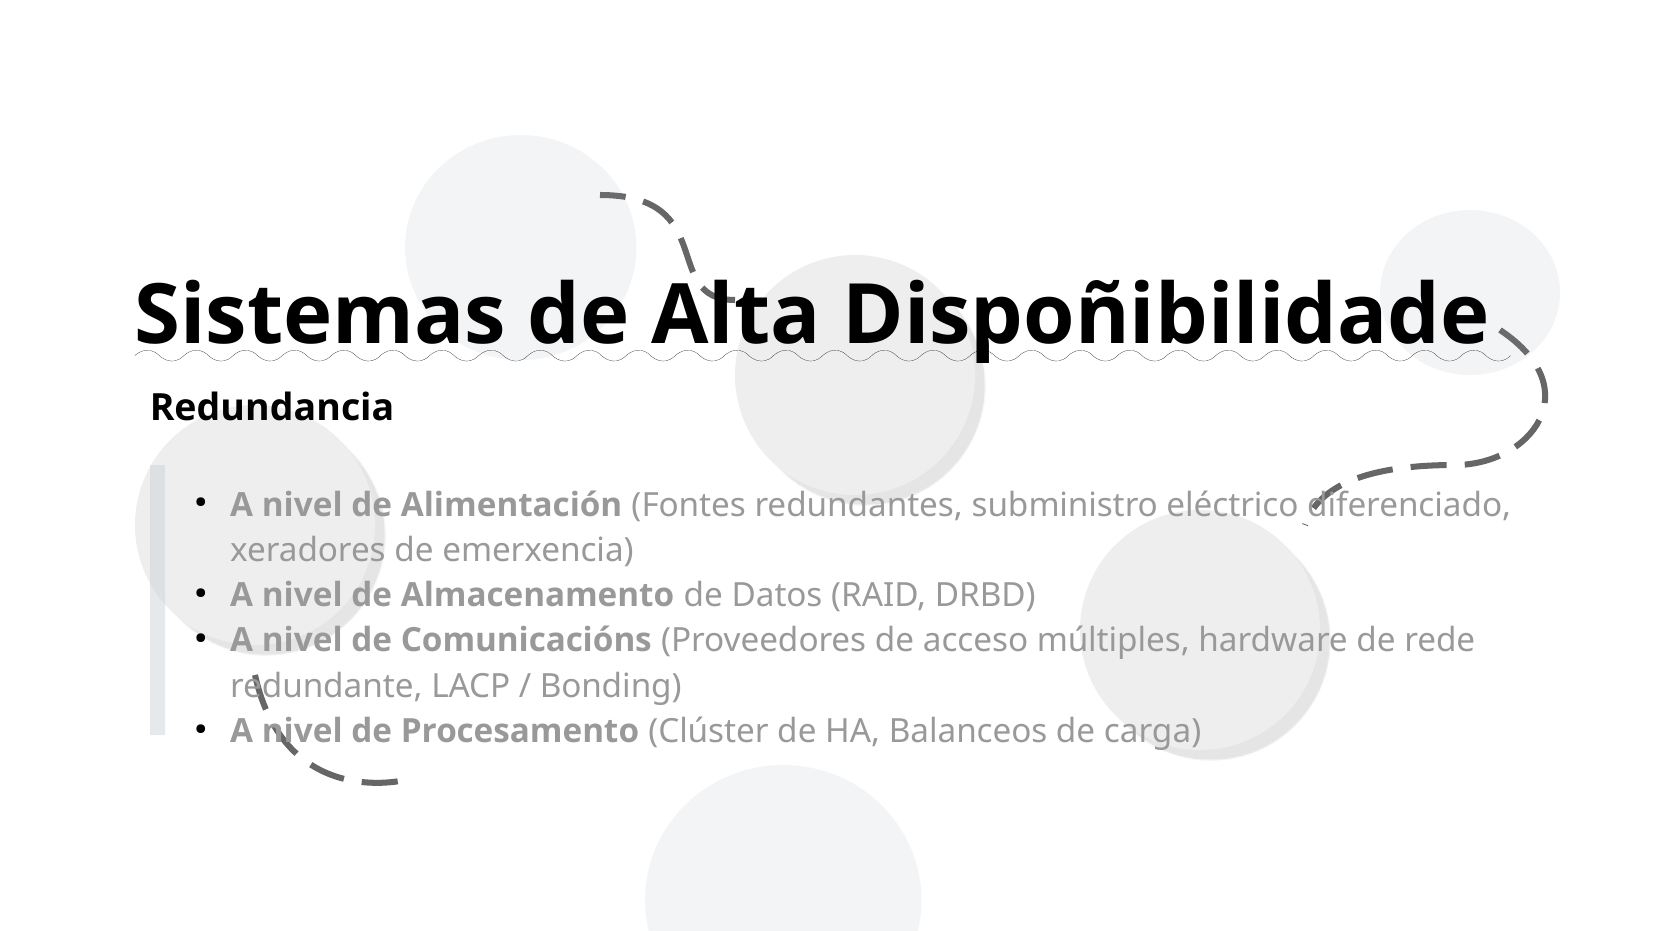

Sistemas de Alta Dispoñibilidade
Redundancia
A nivel de Alimentación (Fontes redundantes, subministro eléctrico diferenciado, xeradores de emerxencia)
A nivel de Almacenamento de Datos (RAID, DRBD)
A nivel de Comunicacións (Proveedores de acceso múltiples, hardware de rede redundante, LACP / Bonding)
A nivel de Procesamento (Clúster de HA, Balanceos de carga)